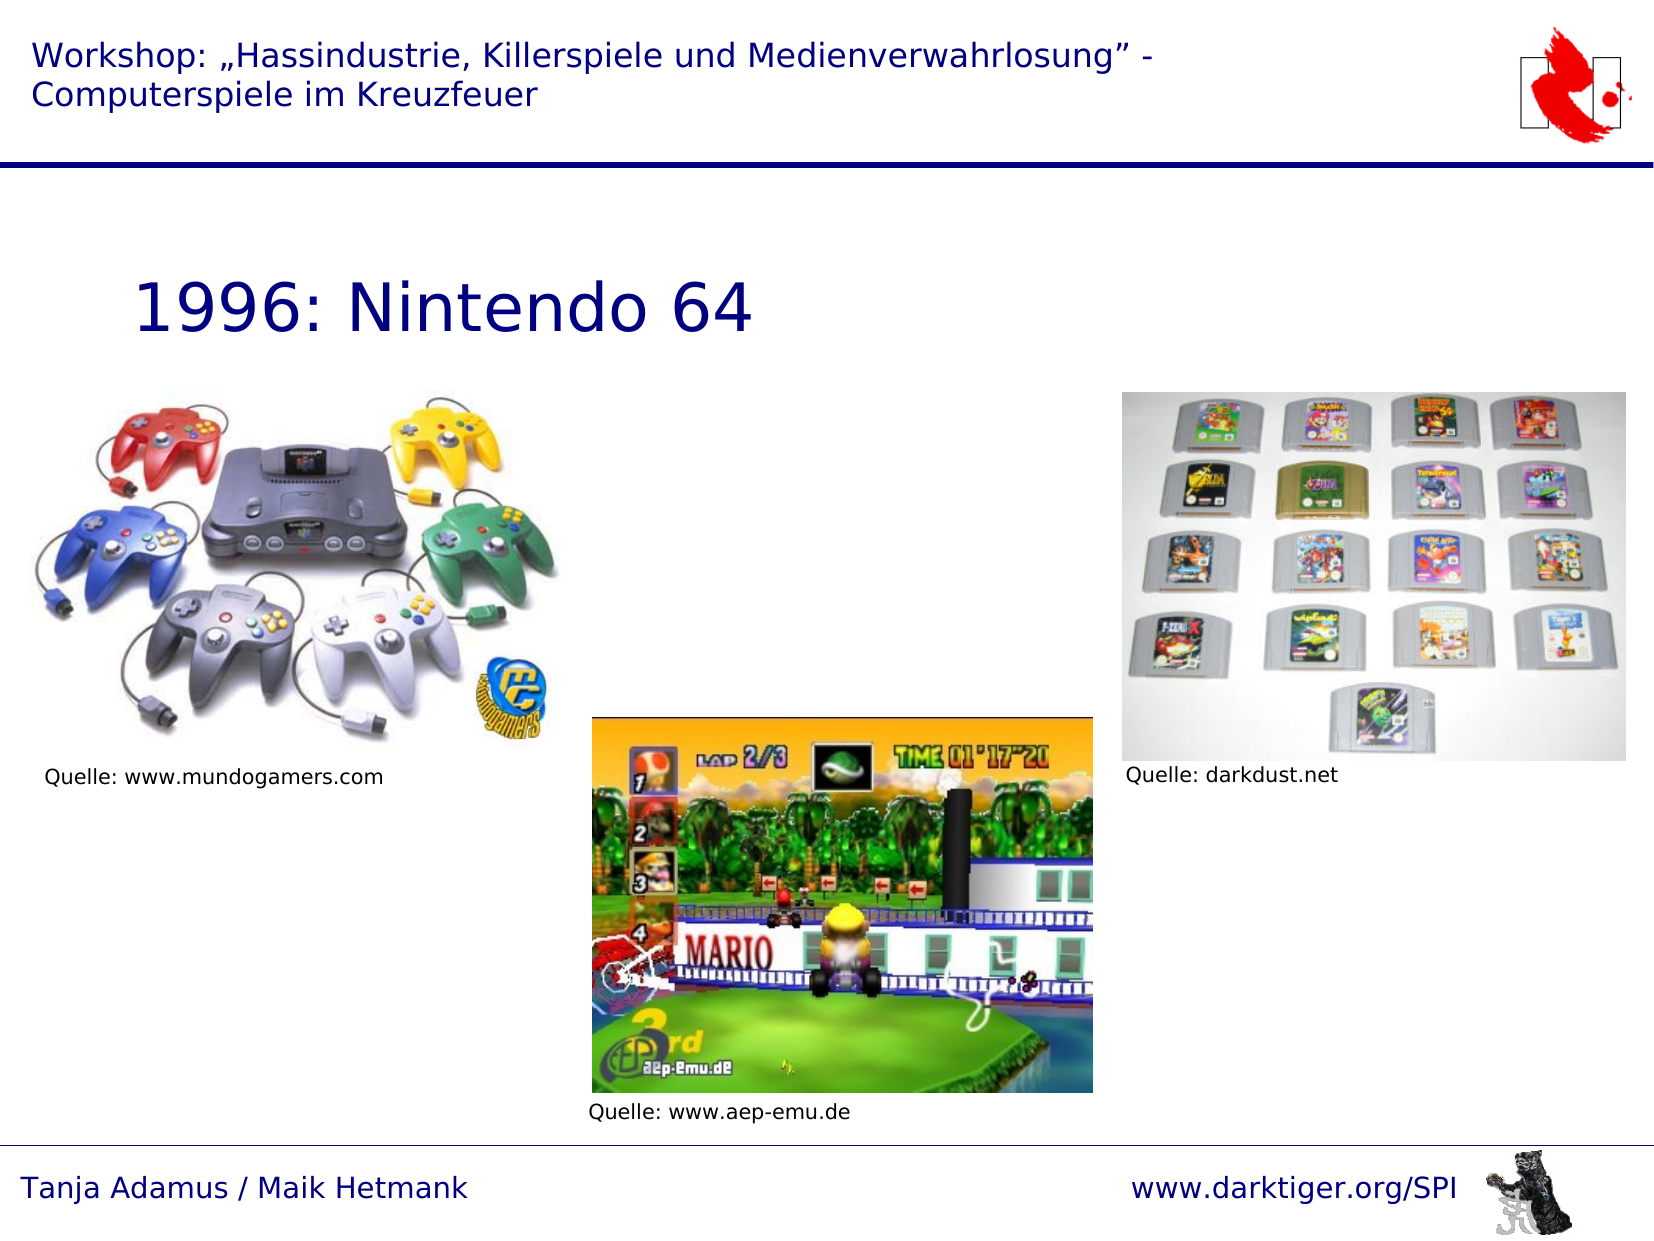

Workshop: „Hassindustrie, Killerspiele und Medienverwahrlosung” - Computerspiele im Kreuzfeuer
1996: Nintendo 64
Quelle: darkdust.net
Quelle: www.mundogamers.com
Quelle: www.aep-emu.de